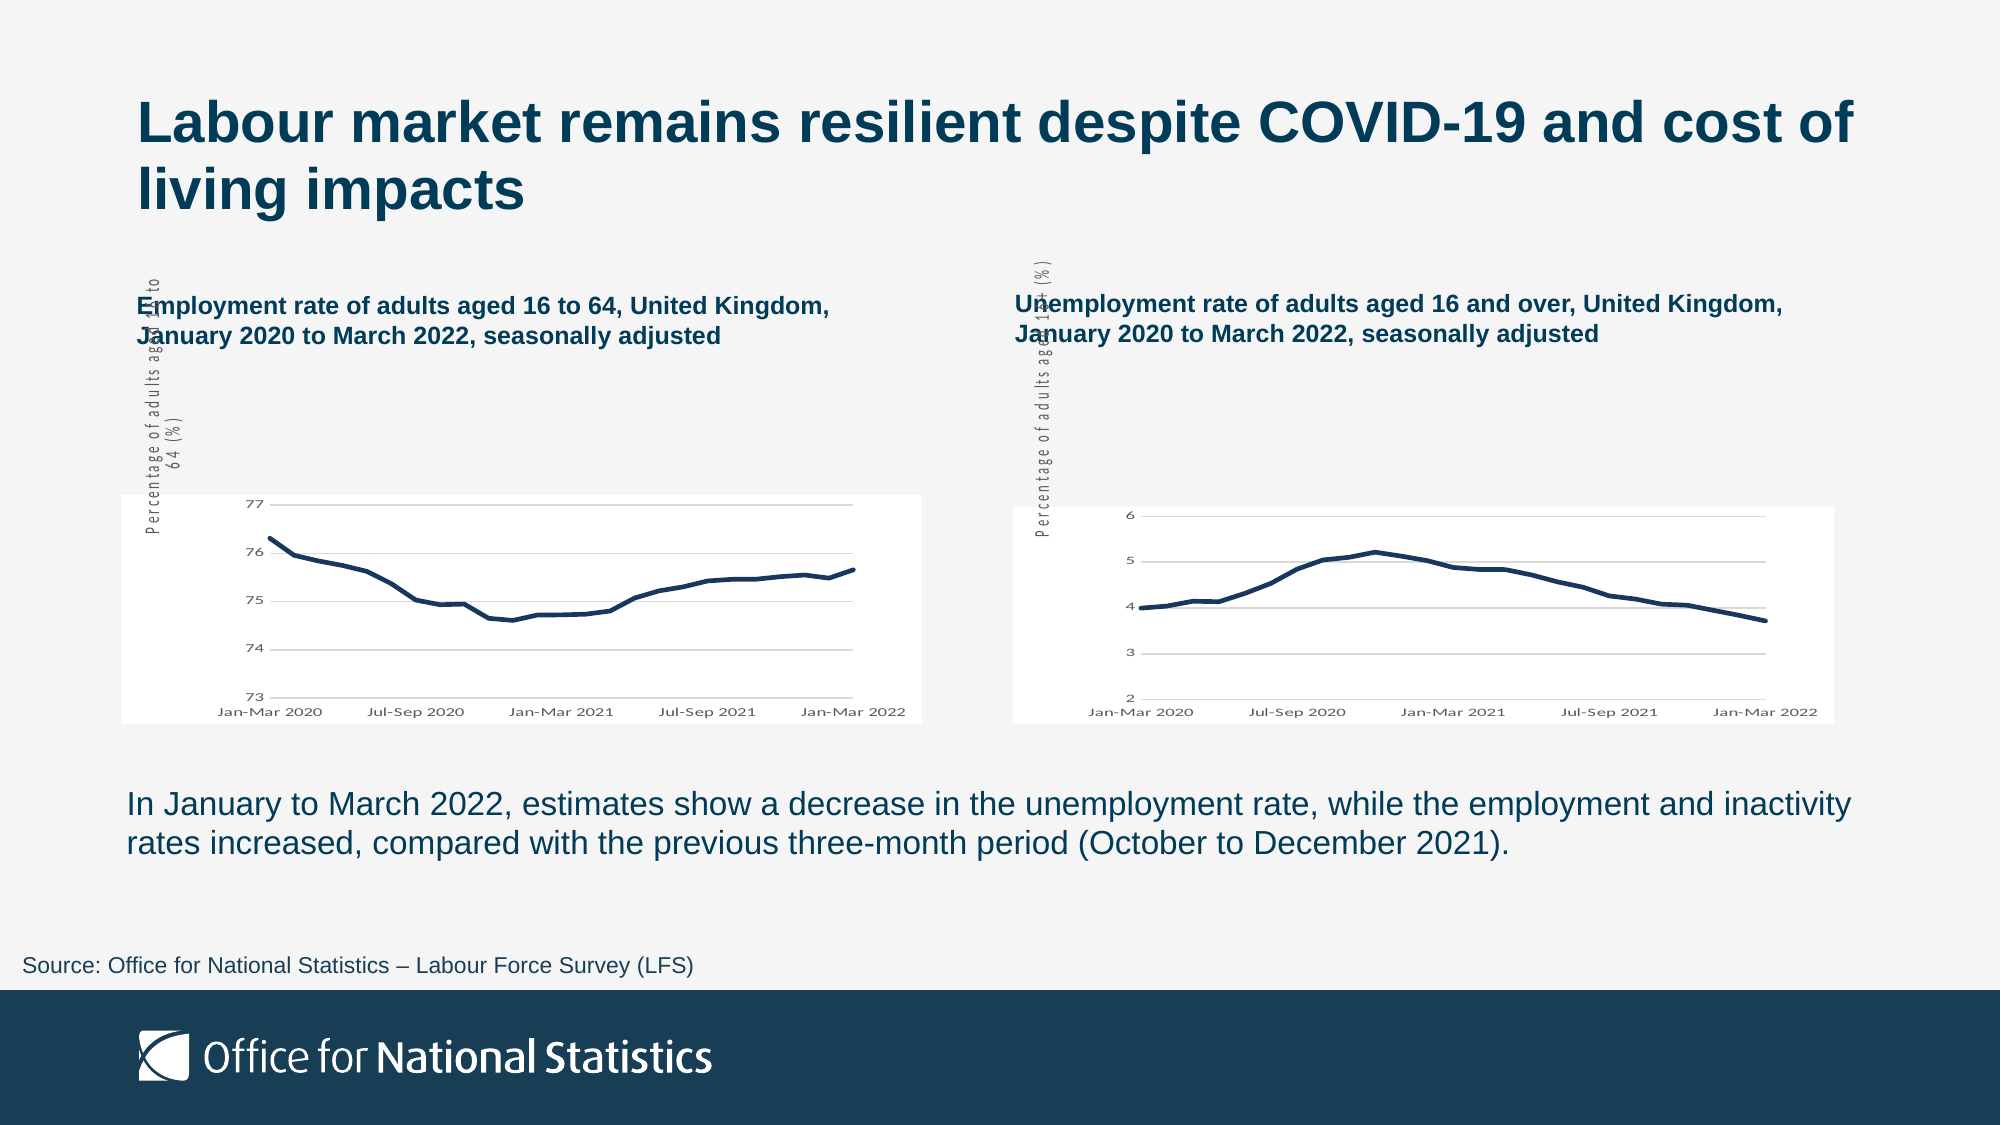

# Labour market remains resilient despite COVID-19 and cost of living impacts
Unemployment rate of adults aged 16 and over, United Kingdom, January 2020 to March 2022, seasonally adjusted
Employment rate of adults aged 16 to 64, United Kingdom,
January 2020 to March 2022, seasonally adjusted
### Chart
| Category | Series1 |
|---|---|
| Jan-Mar 2020 | 76.3130009282046 |
| None | 75.959805579063 |
| None | 75.8418000292725 |
| None | 75.7483948731595 |
| None | 75.625159512624 |
| None | 75.3704260516077 |
| Jul-Sep 2020 | 75.032893557475 |
| None | 74.9356439216546 |
| None | 74.9487030907073 |
| None | 74.6539001687557 |
| None | 74.6100398352891 |
| None | 74.7206030379527 |
| Jan-Mar 2021 | 74.7248227955612 |
| None | 74.7395274579432 |
| None | 74.8048886254453 |
| None | 75.07231256681 |
| None | 75.2212029354749 |
| None | 75.3043705411358 |
| Jul-Sep 2021 | 75.426778815566 |
| None | 75.4618116097193 |
| None | 75.4639778814649 |
| None | 75.5160550809375 |
| None | 75.5508699014234 |
| None | 75.4855123659792 |
| Jan-Mar 2022 | 75.6585272596724 |
### Chart
| Category | Series1 |
|---|---|
| Jan-Mar 2020 | 3.99672084888736 |
| None | 4.04138000701962 |
| None | 4.14698969978632 |
| None | 4.13718929176987 |
| None | 4.31890446766827 |
| None | 4.53839044291383 |
| Jul-Sep 2020 | 4.84807018757751 |
| None | 5.04992405473239 |
| None | 5.10720977595916 |
| None | 5.21983250534171 |
| None | 5.13402614172049 |
| None | 5.03487152199966 |
| Jan-Mar 2021 | 4.88561569647317 |
| None | 4.84075579991089 |
| None | 4.8394430809747 |
| None | 4.72391471588333 |
| None | 4.57246302662152 |
| None | 4.4513719111662 |
| Jul-Sep 2021 | 4.26313387581589 |
| None | 4.19530564538393 |
| None | 4.08285755000276 |
| None | 4.05905126054139 |
| None | 3.94834548175346 |
| None | 3.83781766026935 |
| Jan-Mar 2022 | 3.71568369525082 |In January to March 2022, estimates show a decrease in the unemployment rate, while the employment and inactivity rates increased, compared with the previous three-month period (October to December 2021).​
Source: Office for National Statistics – Labour Force Survey (LFS)